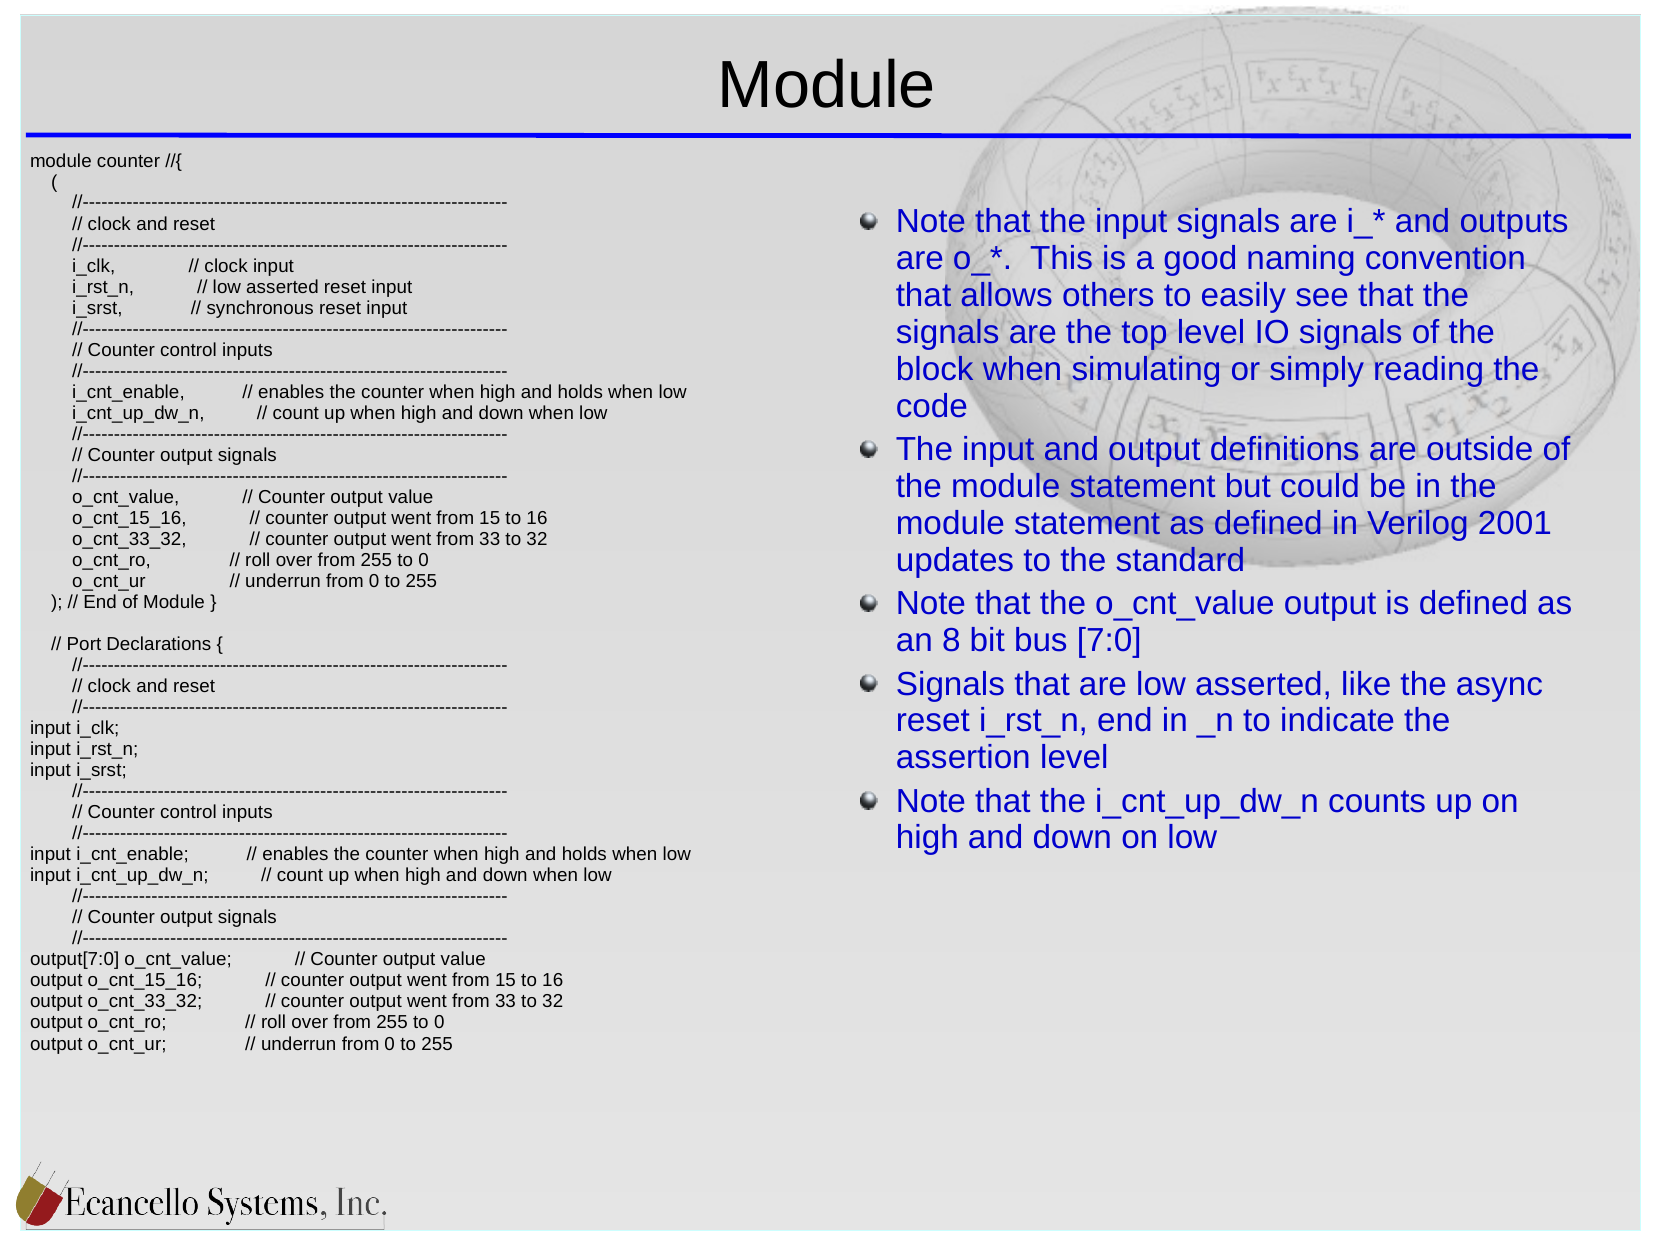

# Module
module counter //{
 (
 //--------------------------------------------------------------------
 // clock and reset
 //--------------------------------------------------------------------
 i_clk, // clock input
 i_rst_n, // low asserted reset input
 i_srst, // synchronous reset input
 //--------------------------------------------------------------------
 // Counter control inputs
 //--------------------------------------------------------------------
 i_cnt_enable, // enables the counter when high and holds when low
 i_cnt_up_dw_n, // count up when high and down when low
 //--------------------------------------------------------------------
 // Counter output signals
 //--------------------------------------------------------------------
 o_cnt_value, // Counter output value
 o_cnt_15_16, // counter output went from 15 to 16
 o_cnt_33_32, // counter output went from 33 to 32
 o_cnt_ro, // roll over from 255 to 0
 o_cnt_ur // underrun from 0 to 255
 ); // End of Module }
 // Port Declarations {
 //--------------------------------------------------------------------
 // clock and reset
 //--------------------------------------------------------------------
input i_clk;
input i_rst_n;
input i_srst;
 //--------------------------------------------------------------------
 // Counter control inputs
 //--------------------------------------------------------------------
input i_cnt_enable; // enables the counter when high and holds when low
input i_cnt_up_dw_n; // count up when high and down when low
 //--------------------------------------------------------------------
 // Counter output signals
 //--------------------------------------------------------------------
output[7:0] o_cnt_value; // Counter output value
output o_cnt_15_16; // counter output went from 15 to 16
output o_cnt_33_32; // counter output went from 33 to 32
output o_cnt_ro; // roll over from 255 to 0
output o_cnt_ur; // underrun from 0 to 255
Note that the input signals are i_* and outputs are o_*. This is a good naming convention that allows others to easily see that the signals are the top level IO signals of the block when simulating or simply reading the code
The input and output definitions are outside of the module statement but could be in the module statement as defined in Verilog 2001 updates to the standard
Note that the o_cnt_value output is defined as an 8 bit bus [7:0]
Signals that are low asserted, like the async reset i_rst_n, end in _n to indicate the assertion level
Note that the i_cnt_up_dw_n counts up on high and down on low